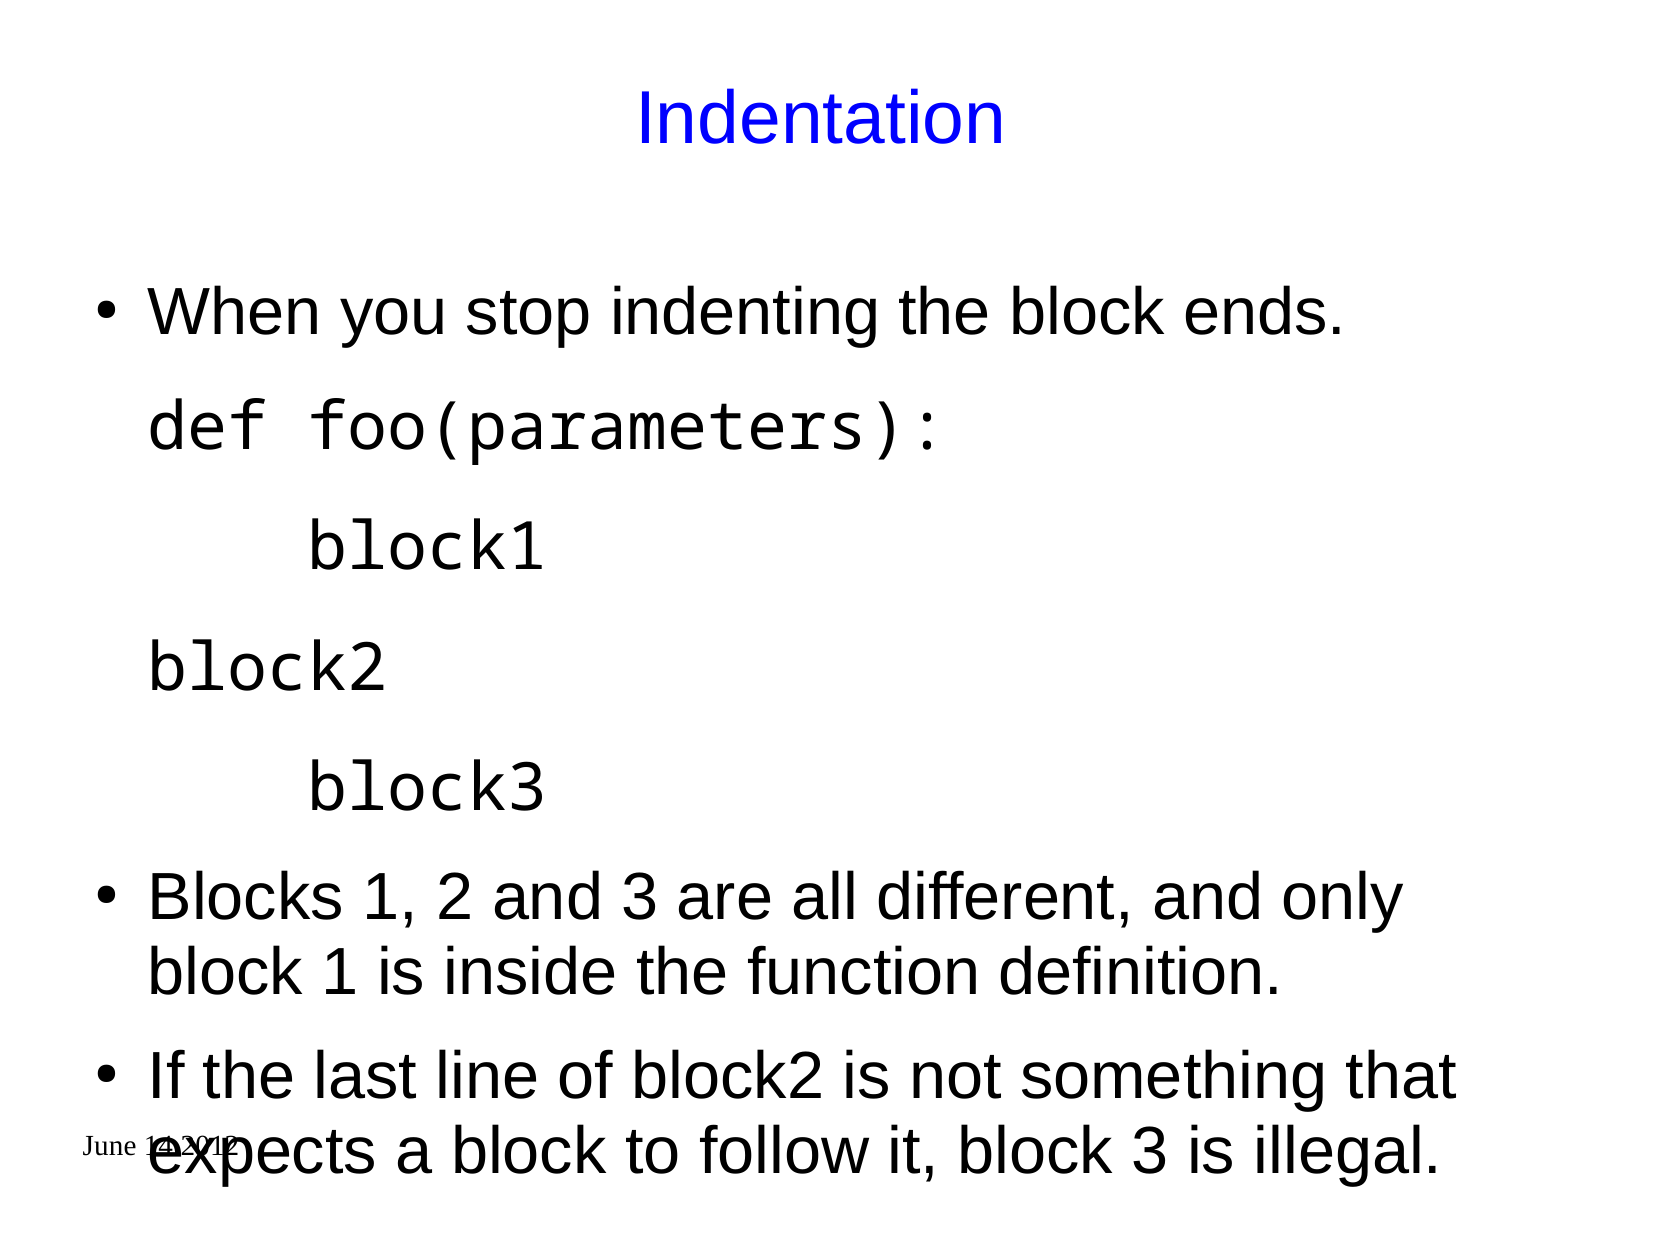

# Indentation
When you stop indenting the block ends.
def foo(parameters):
 block1
block2
 block3
Blocks 1, 2 and 3 are all different, and only block 1 is inside the function definition.
If the last line of block2 is not something that expects a block to follow it, block 3 is illegal.
June 14 2012